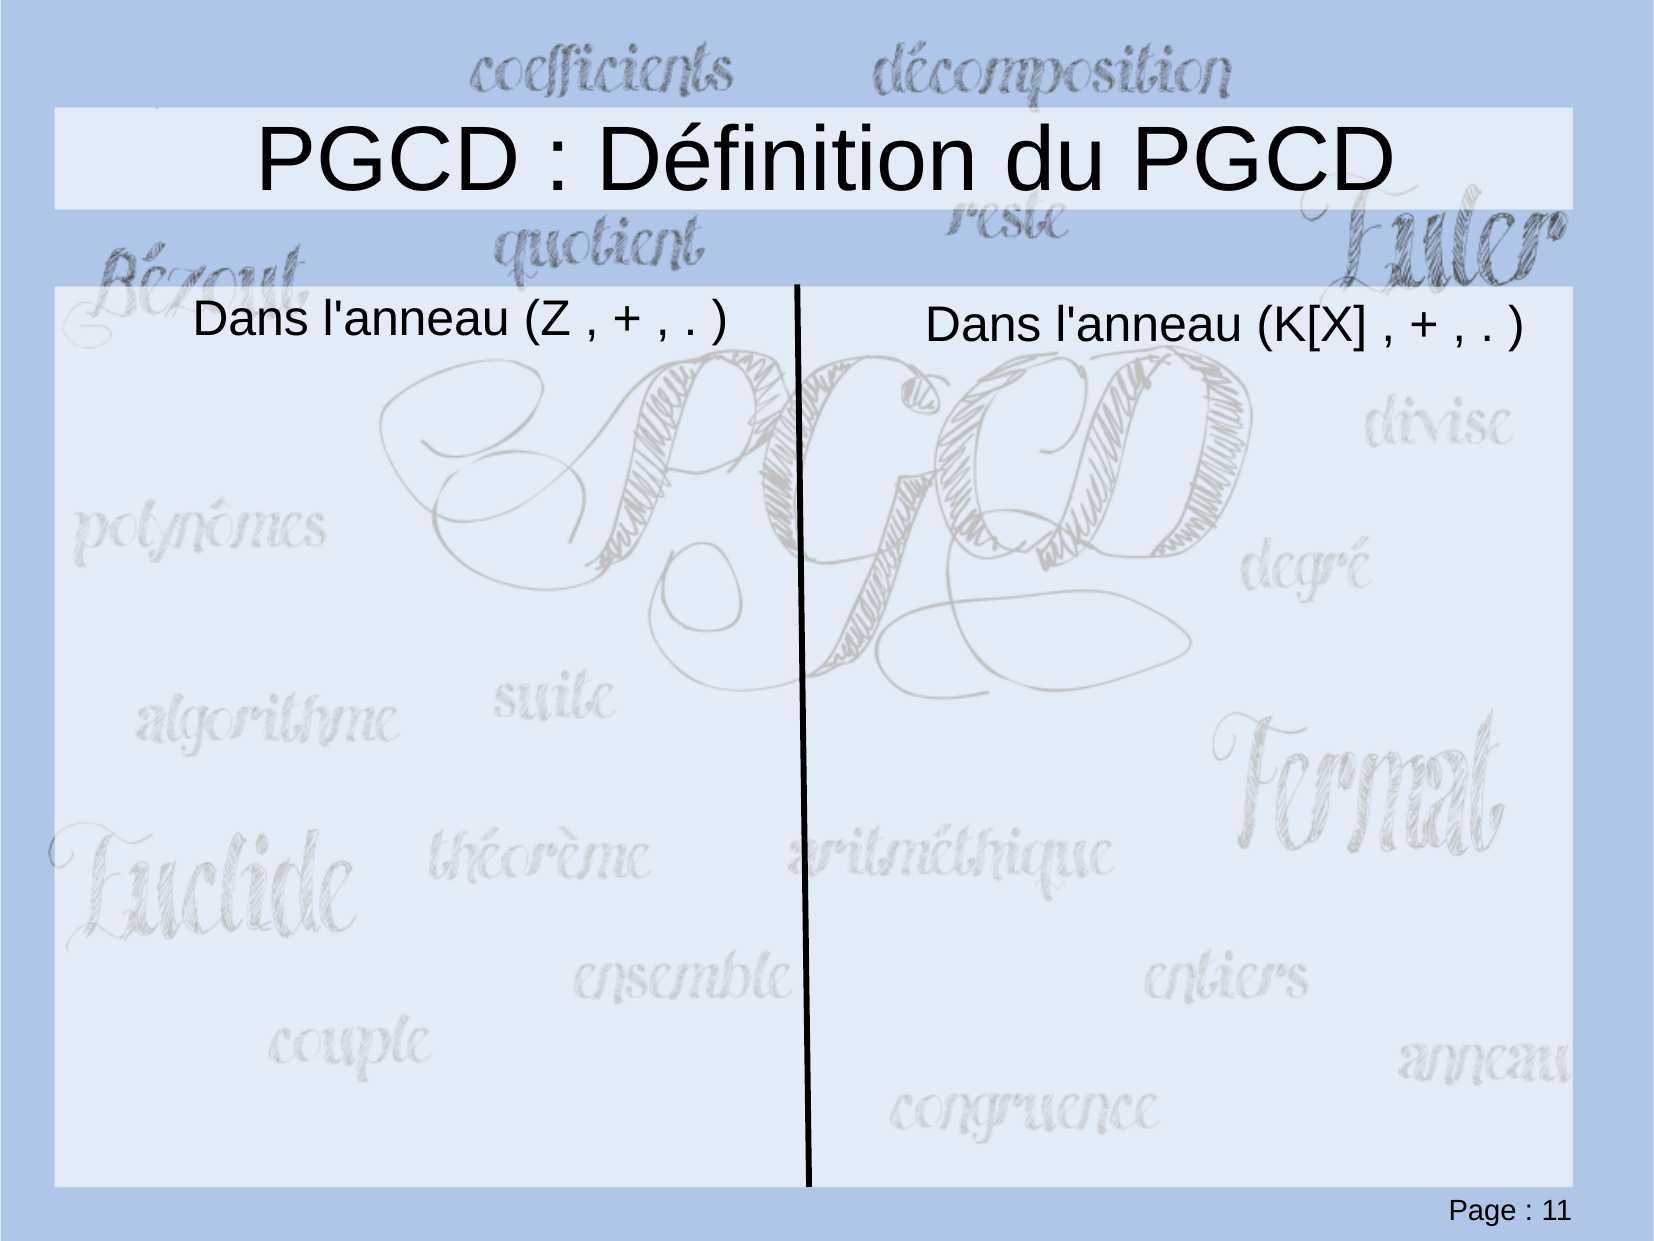

# PGCD : Définition du PGCD
Dans l'anneau (Z , + , . )
Dans l'anneau (K[X] , + , . )